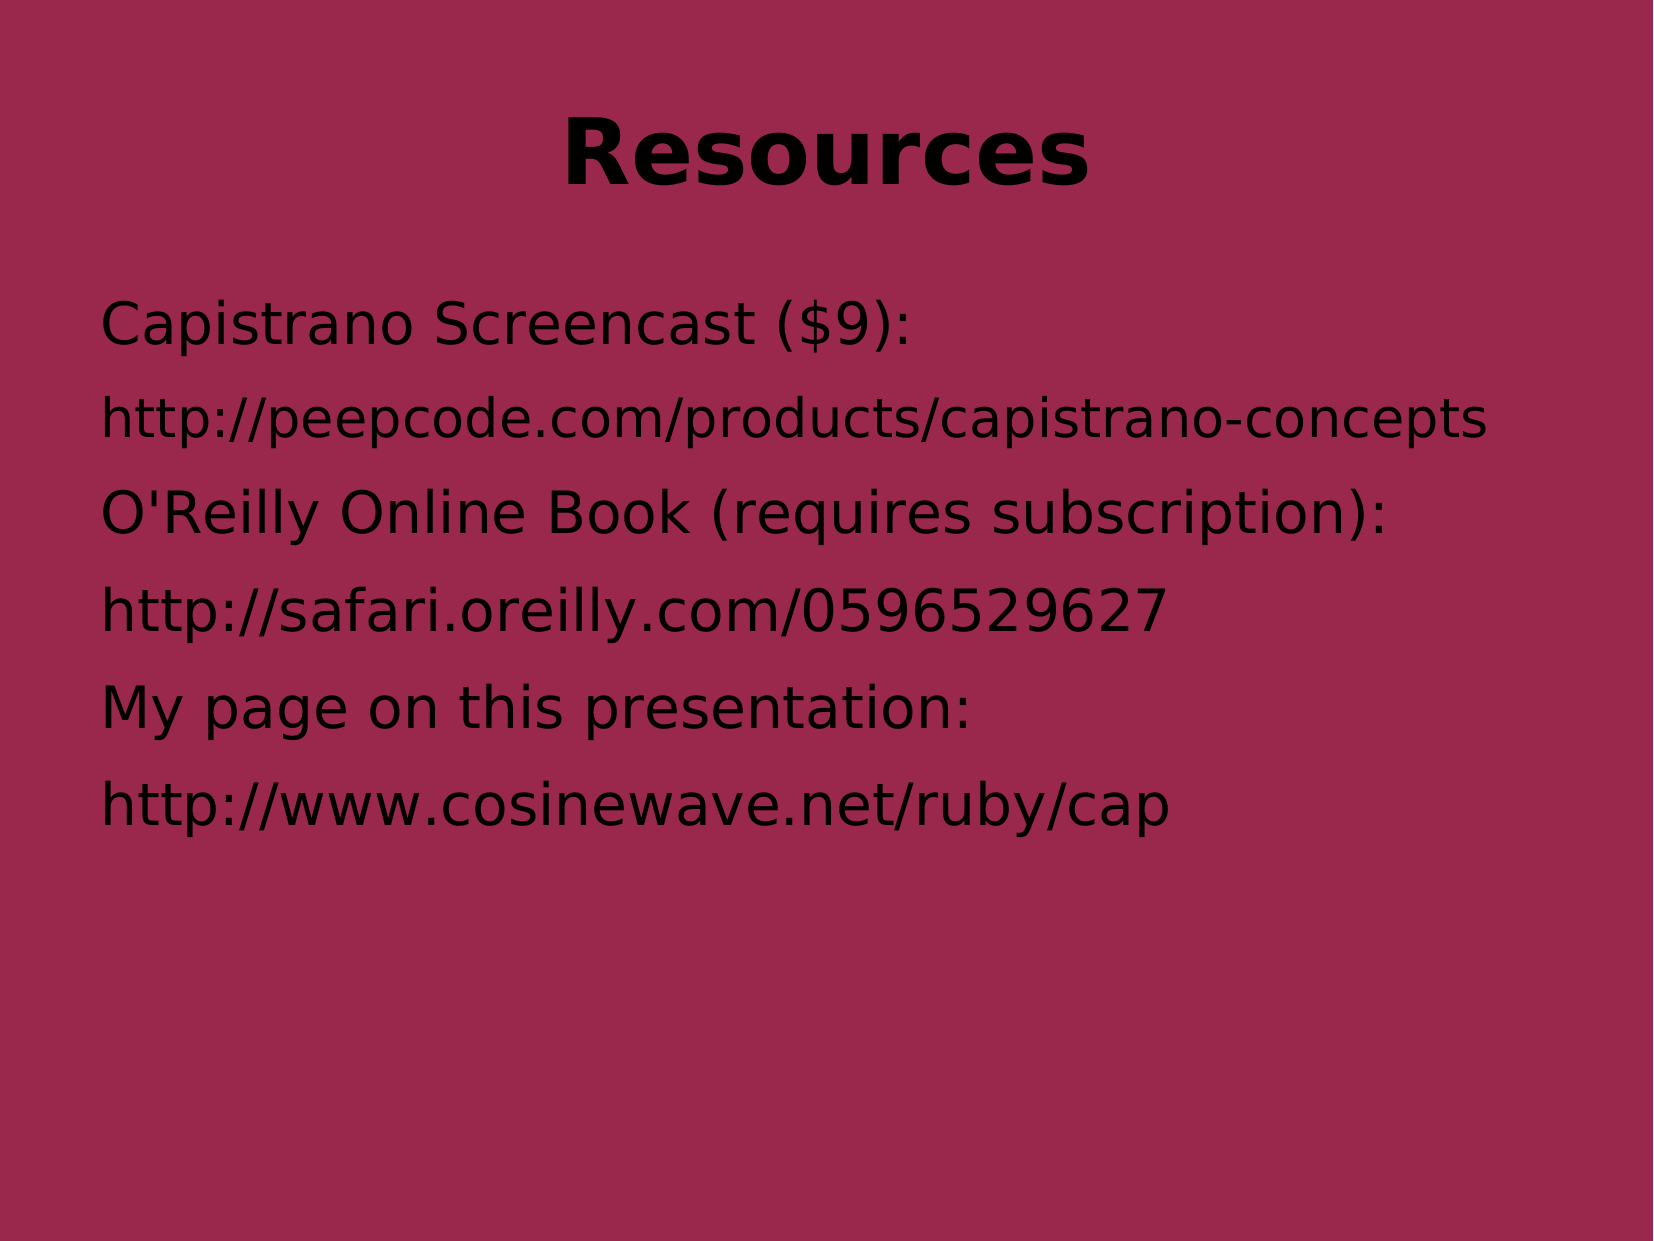

# Resources
Capistrano Screencast ($9):
http://peepcode.com/products/capistrano-concepts
O'Reilly Online Book (requires subscription):
http://safari.oreilly.com/0596529627
My page on this presentation:
http://www.cosinewave.net/ruby/cap